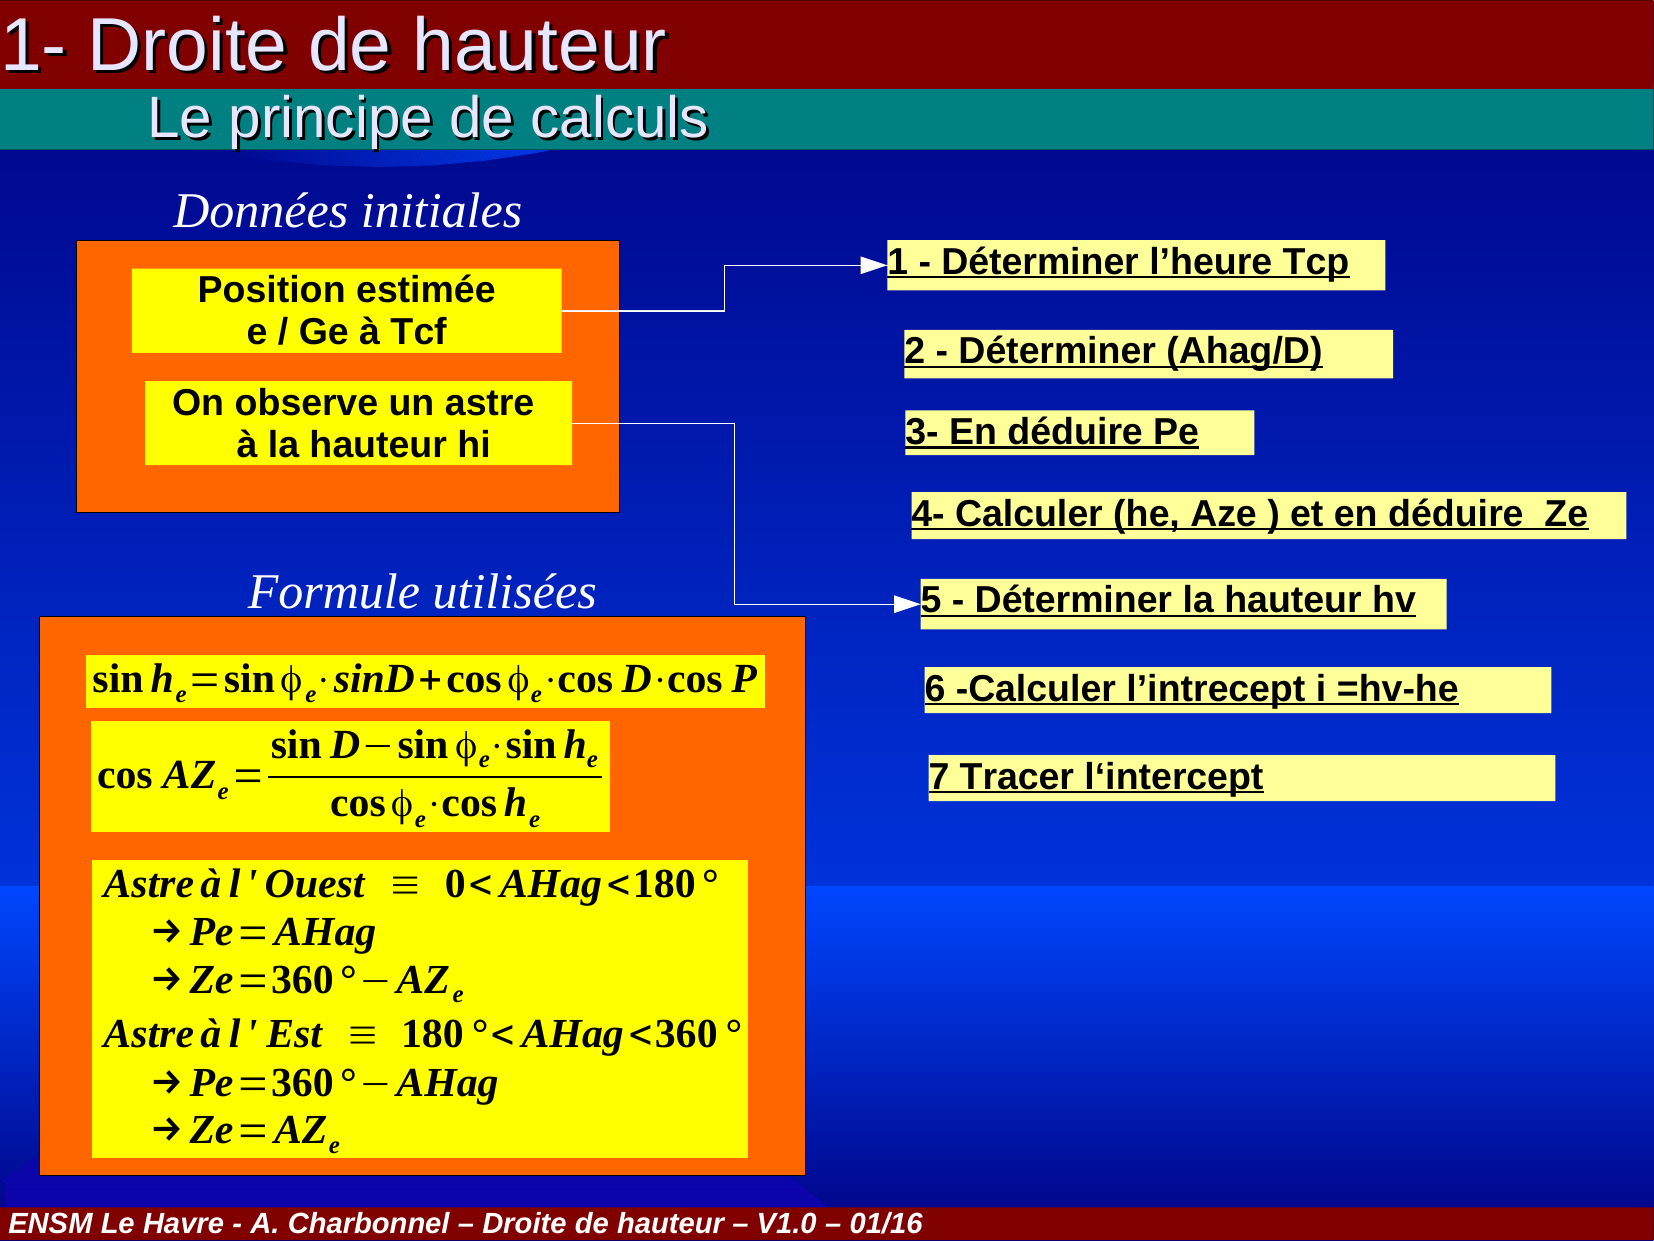

1- Droite de hauteur
# Le principe de calculs
Données initiales
1 - Déterminer l’heure Tcp
Position estimée
e / Ge à Tcf
2 - Déterminer (Ahag/D)
On observe un astre
 à la hauteur hi
3- En déduire Pe
4- Calculer (he, Aze ) et en déduire Ze
5 - Déterminer la hauteur hv
Formule utilisées
6 -Calculer l’intrecept i =hv-he
7 Tracer l‘intercept
 ENSM Le Havre - A. Charbonnel – Droite de hauteur – V1.0 – 01/16